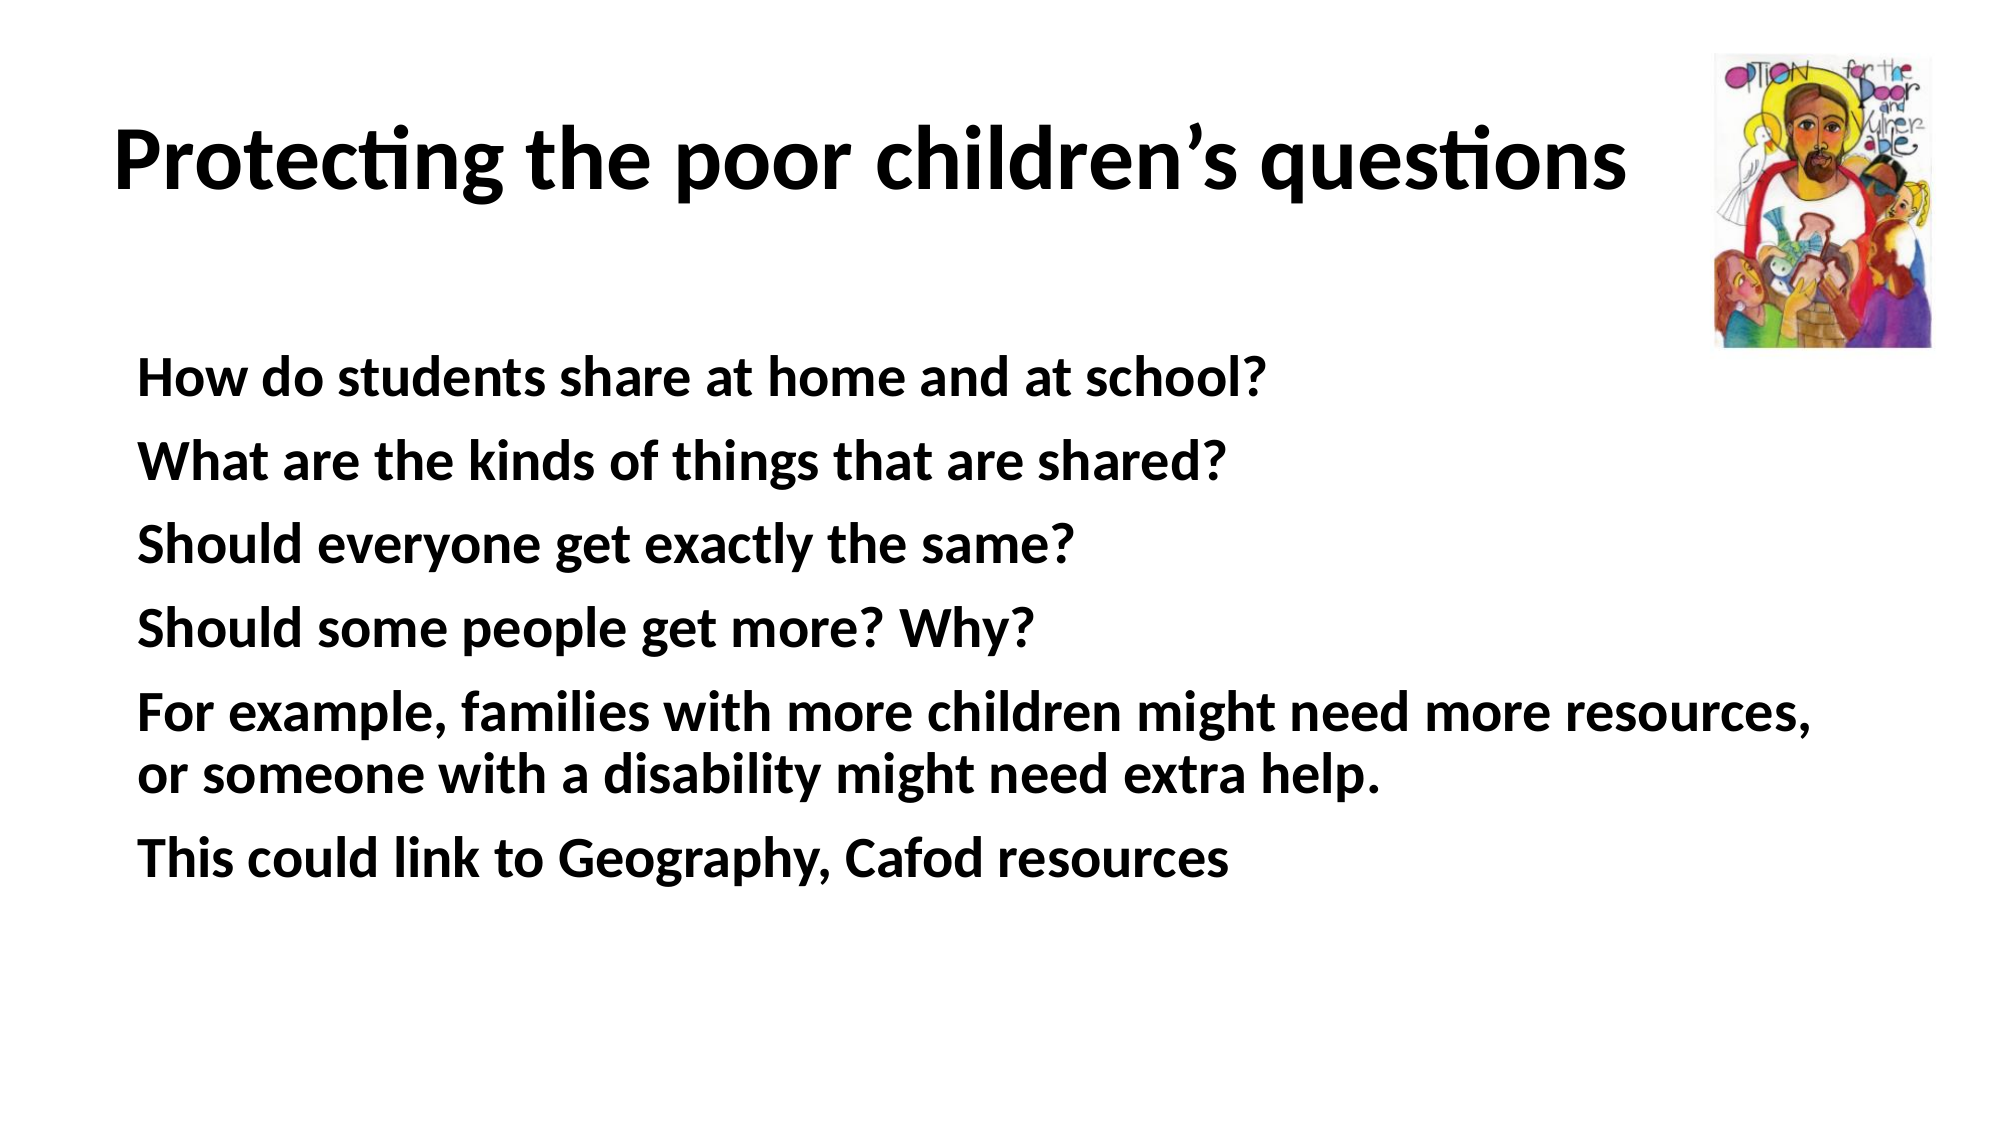

# Protecting the poor children’s questions
How do students share at home and at school?
What are the kinds of things that are shared?
Should everyone get exactly the same?
Should some people get more? Why?
For example, families with more children might need more resources, or someone with a disability might need extra help.
This could link to Geography, Cafod resources